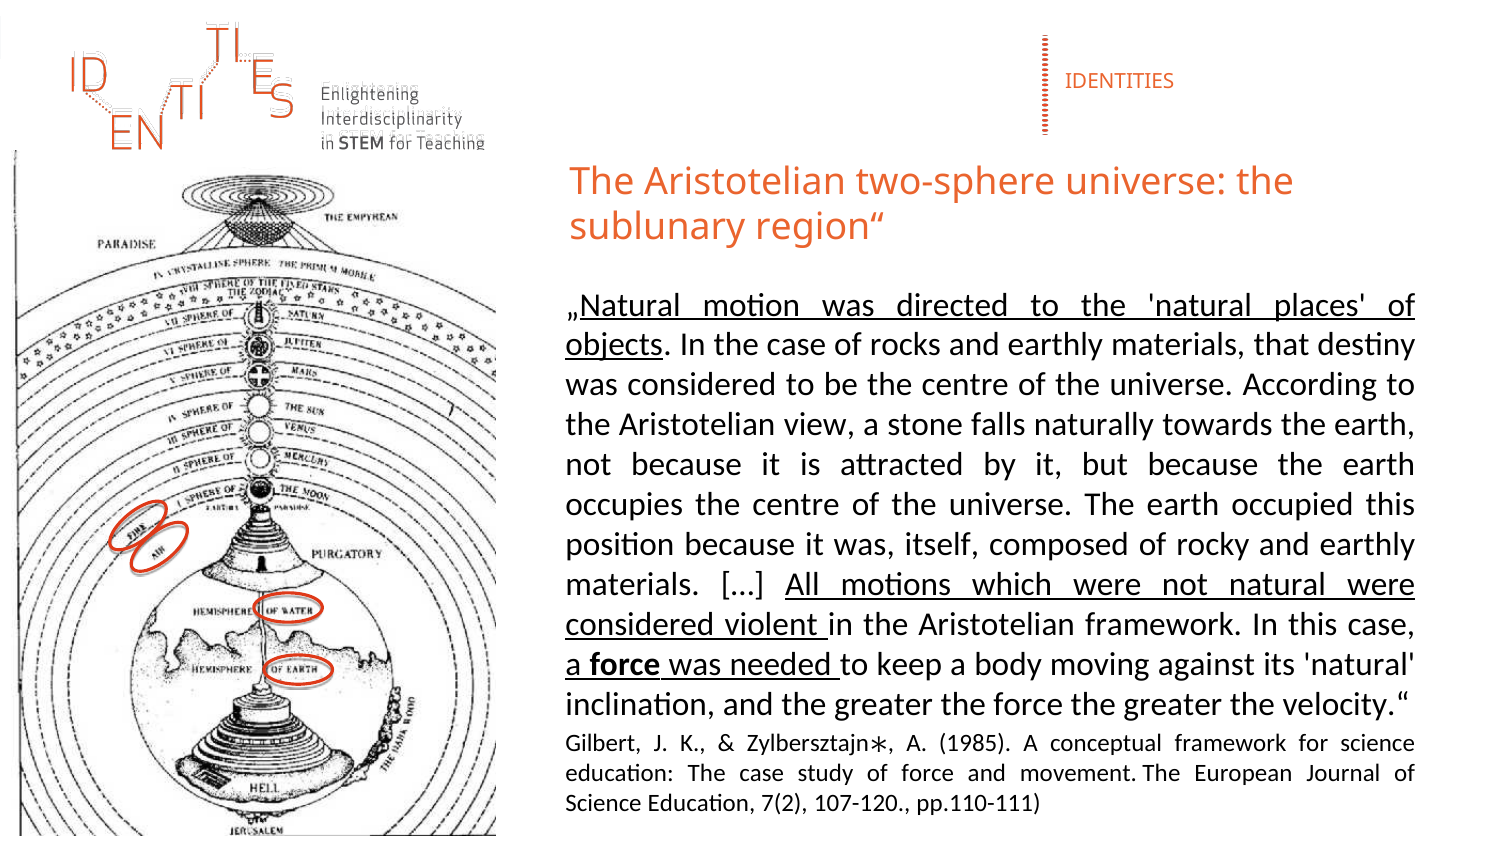

IDENTITIES
The Aristotelian two-sphere universe: the sublunary region“
„Natural motion was directed to the 'natural places' of objects. In the case of rocks and earthly materials, that destiny was considered to be the centre of the universe. According to the Aristotelian view, a stone falls naturally towards the earth, not because it is attracted by it, but because the earth occupies the centre of the universe. The earth occupied this position because it was, itself, composed of rocky and earthly materials. […] All motions which were not natural were considered violent in the Aristotelian framework. In this case, a force was needed to keep a body moving against its 'natural' inclination, and the greater the force the greater the velocity.“
Gilbert, J. K., & Zylbersztajn∗, A. (1985). A conceptual framework for science education: The case study of force and movement. The European Journal of Science Education, 7(2), 107-120., pp.110-111)